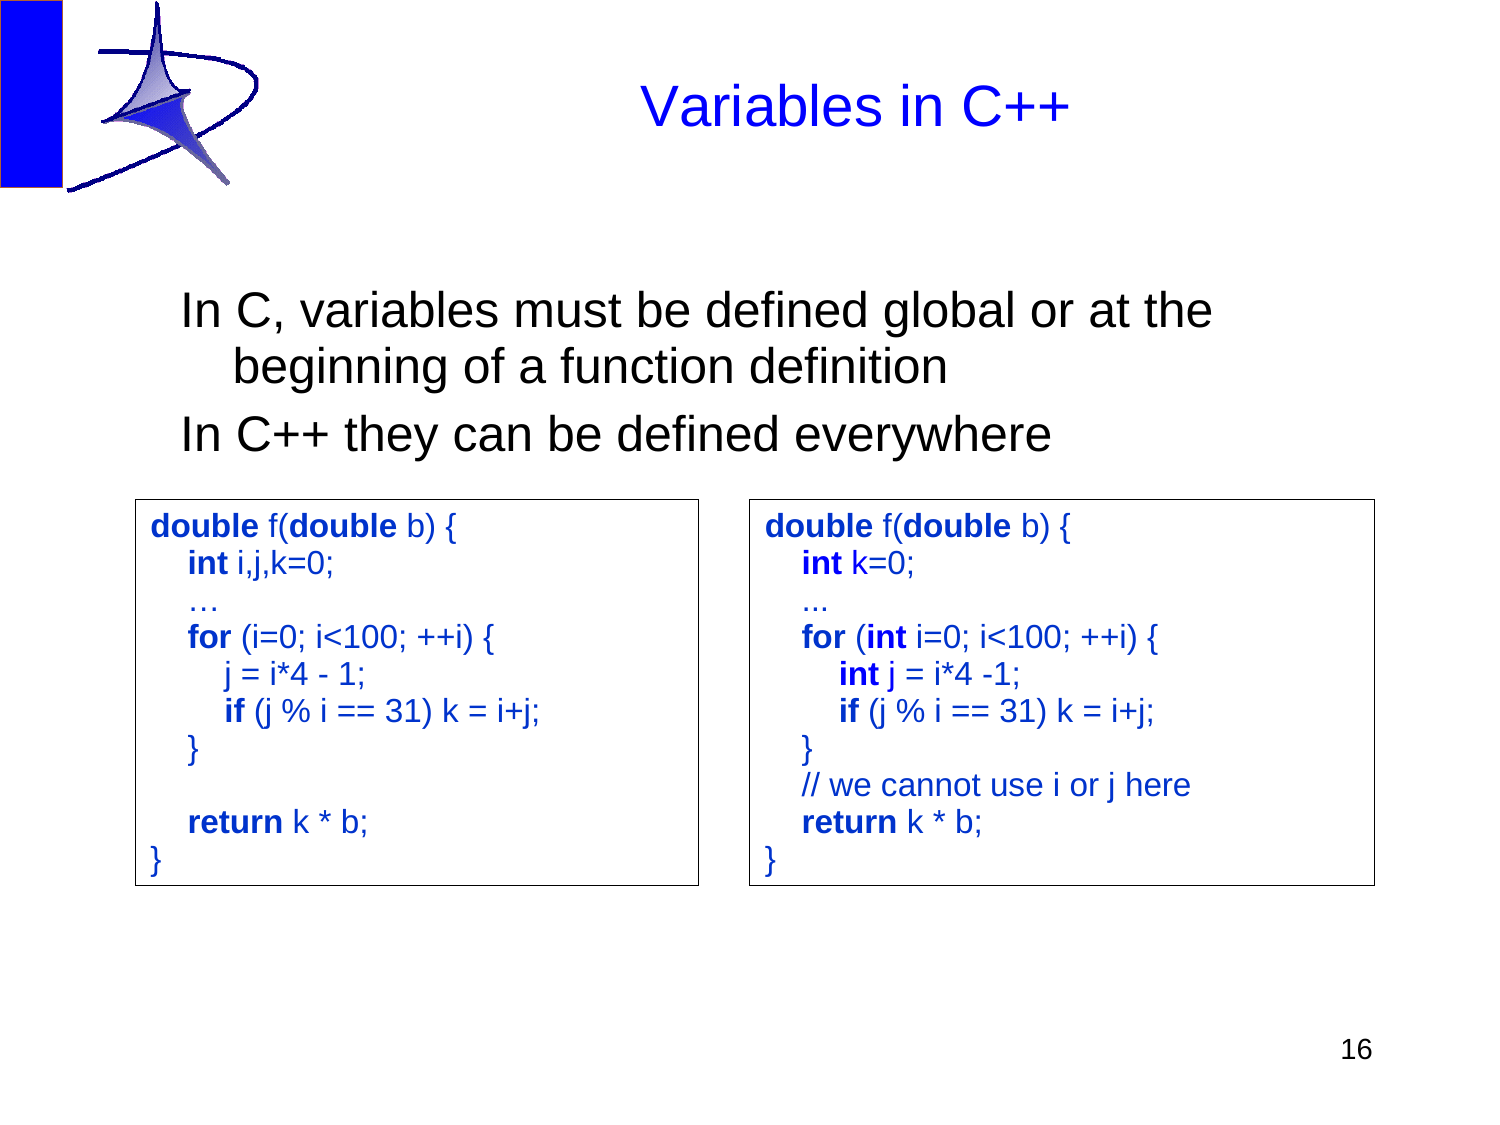

# Variables in C++
In C, variables must be defined global or at the beginning of a function definition
In C++ they can be defined everywhere
double f(double b) {
 int i,j,k=0;
 …
 for (i=0; i<100; ++i) {
 j = i*4 - 1;
 if (j % i == 31) k = i+j;
 }
 return k * b;
}
double f(double b) {
 int k=0;
 ...
 for (int i=0; i<100; ++i) {
 int j = i*4 -1;
 if (j % i == 31) k = i+j;
 }
 // we cannot use i or j here
 return k * b;
}
16